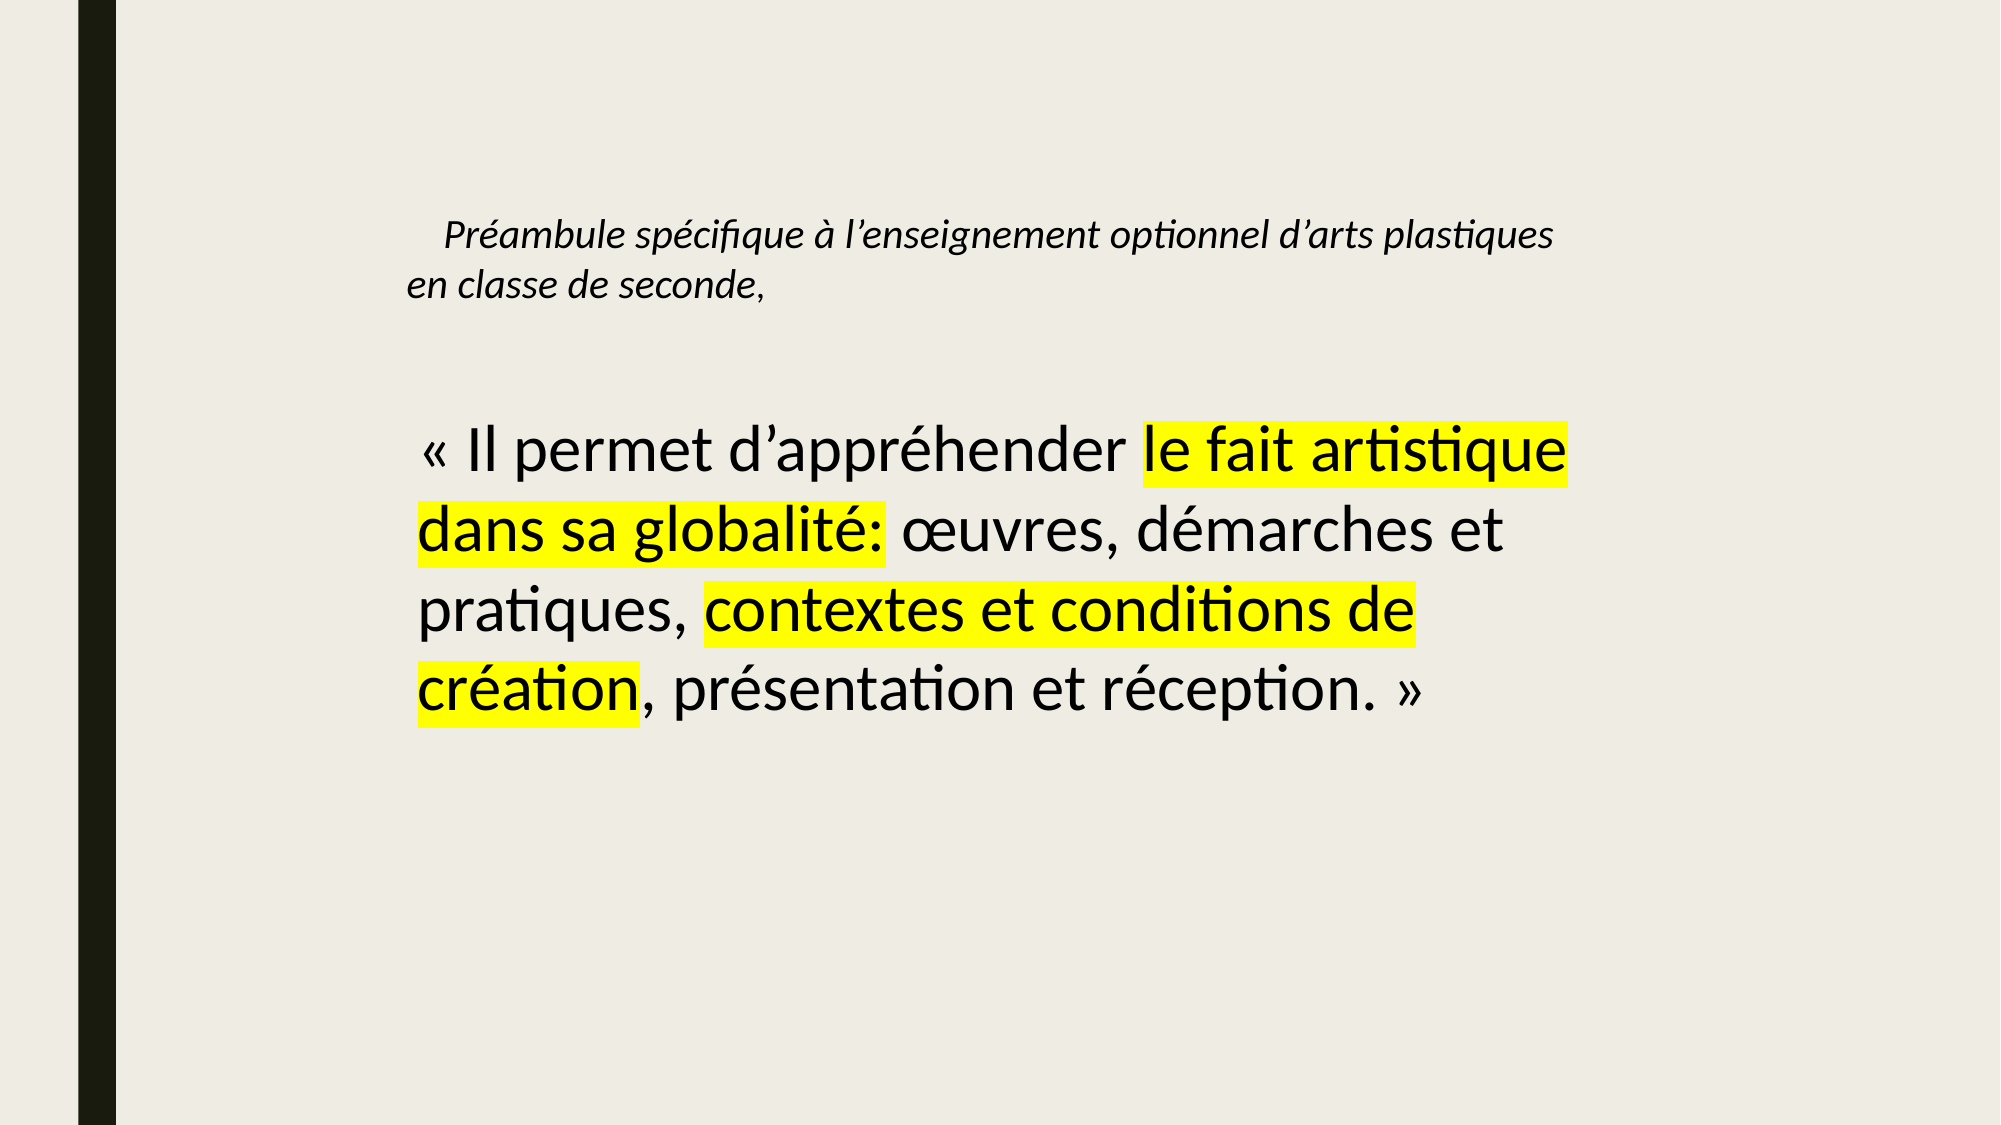

 Préambule spécifique à l’enseignement optionnel d’arts plastiques
en classe de seconde,
« Il permet d’appréhender le fait artistique dans sa globalité: œuvres, démarches et pratiques, contextes et conditions de création, présentation et réception. »